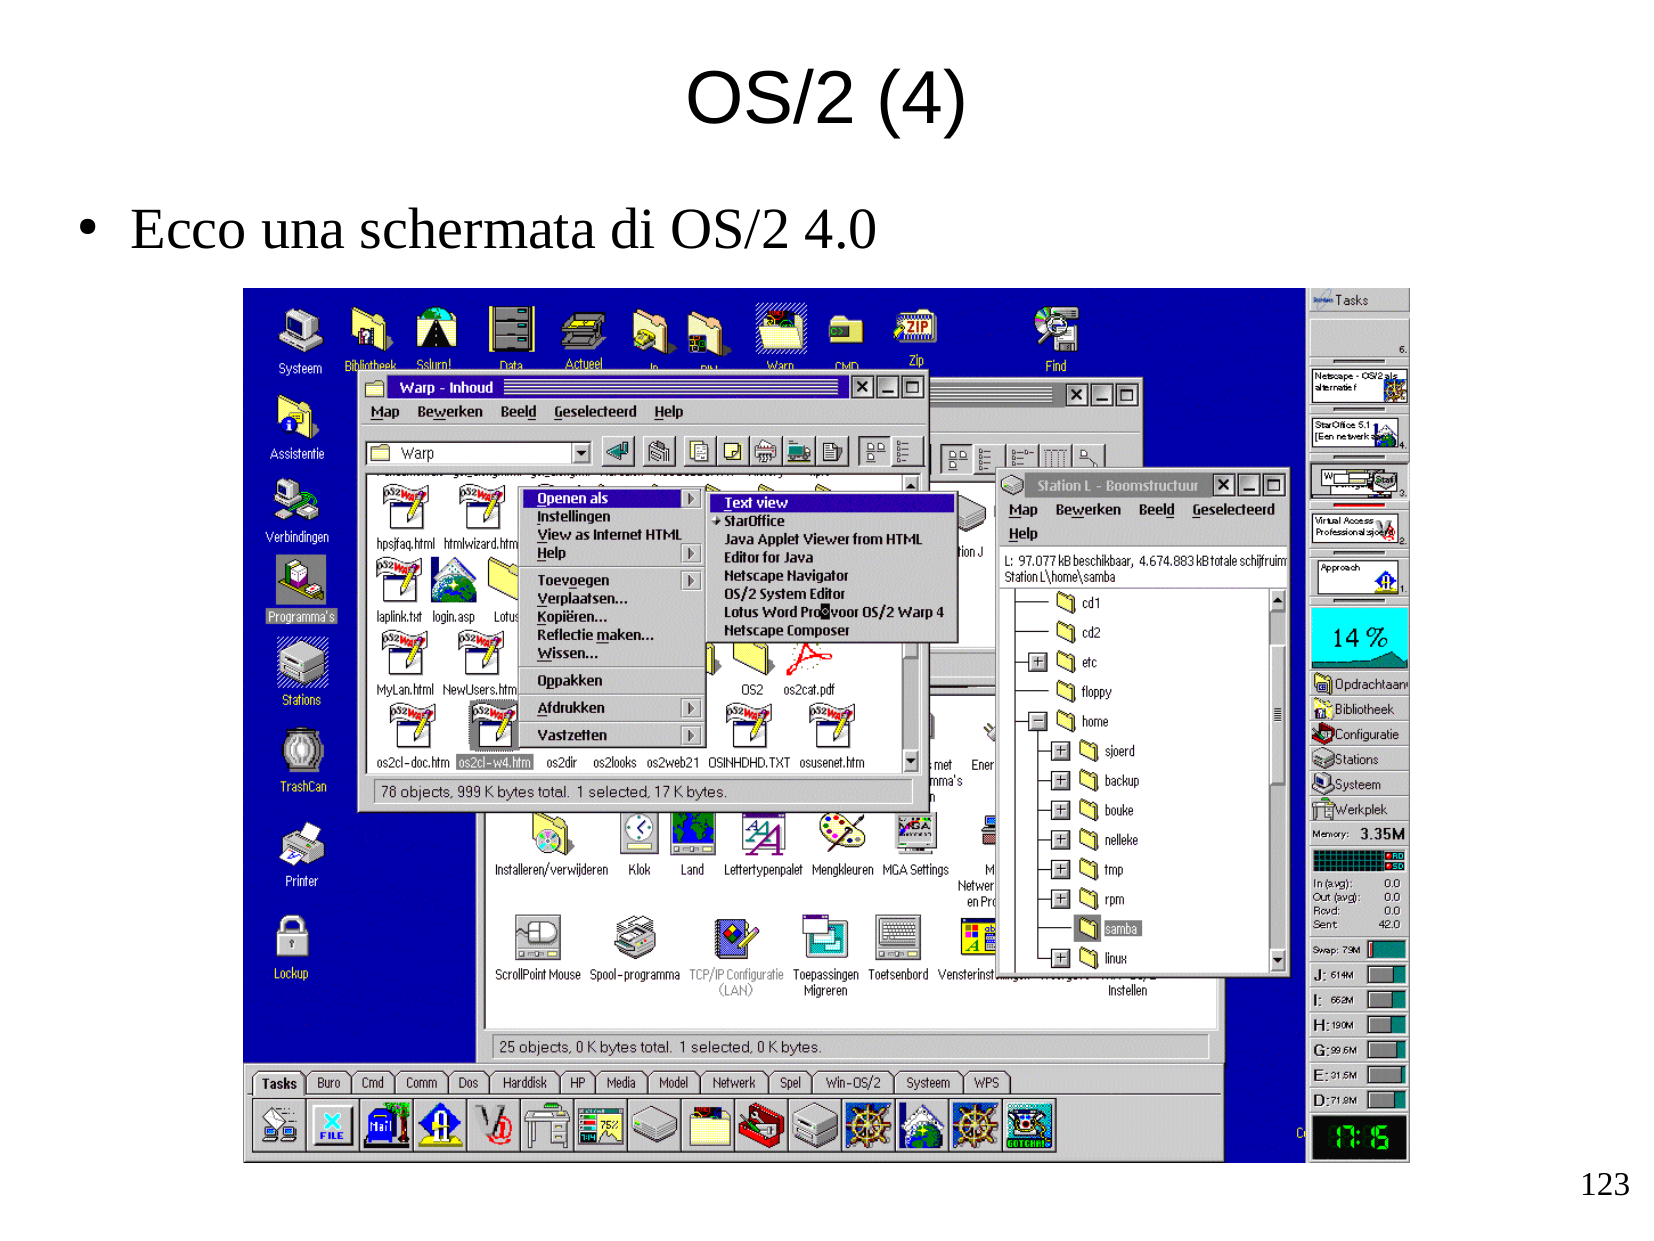

# OS/2 (4)
Ecco una schermata di OS/2 4.0